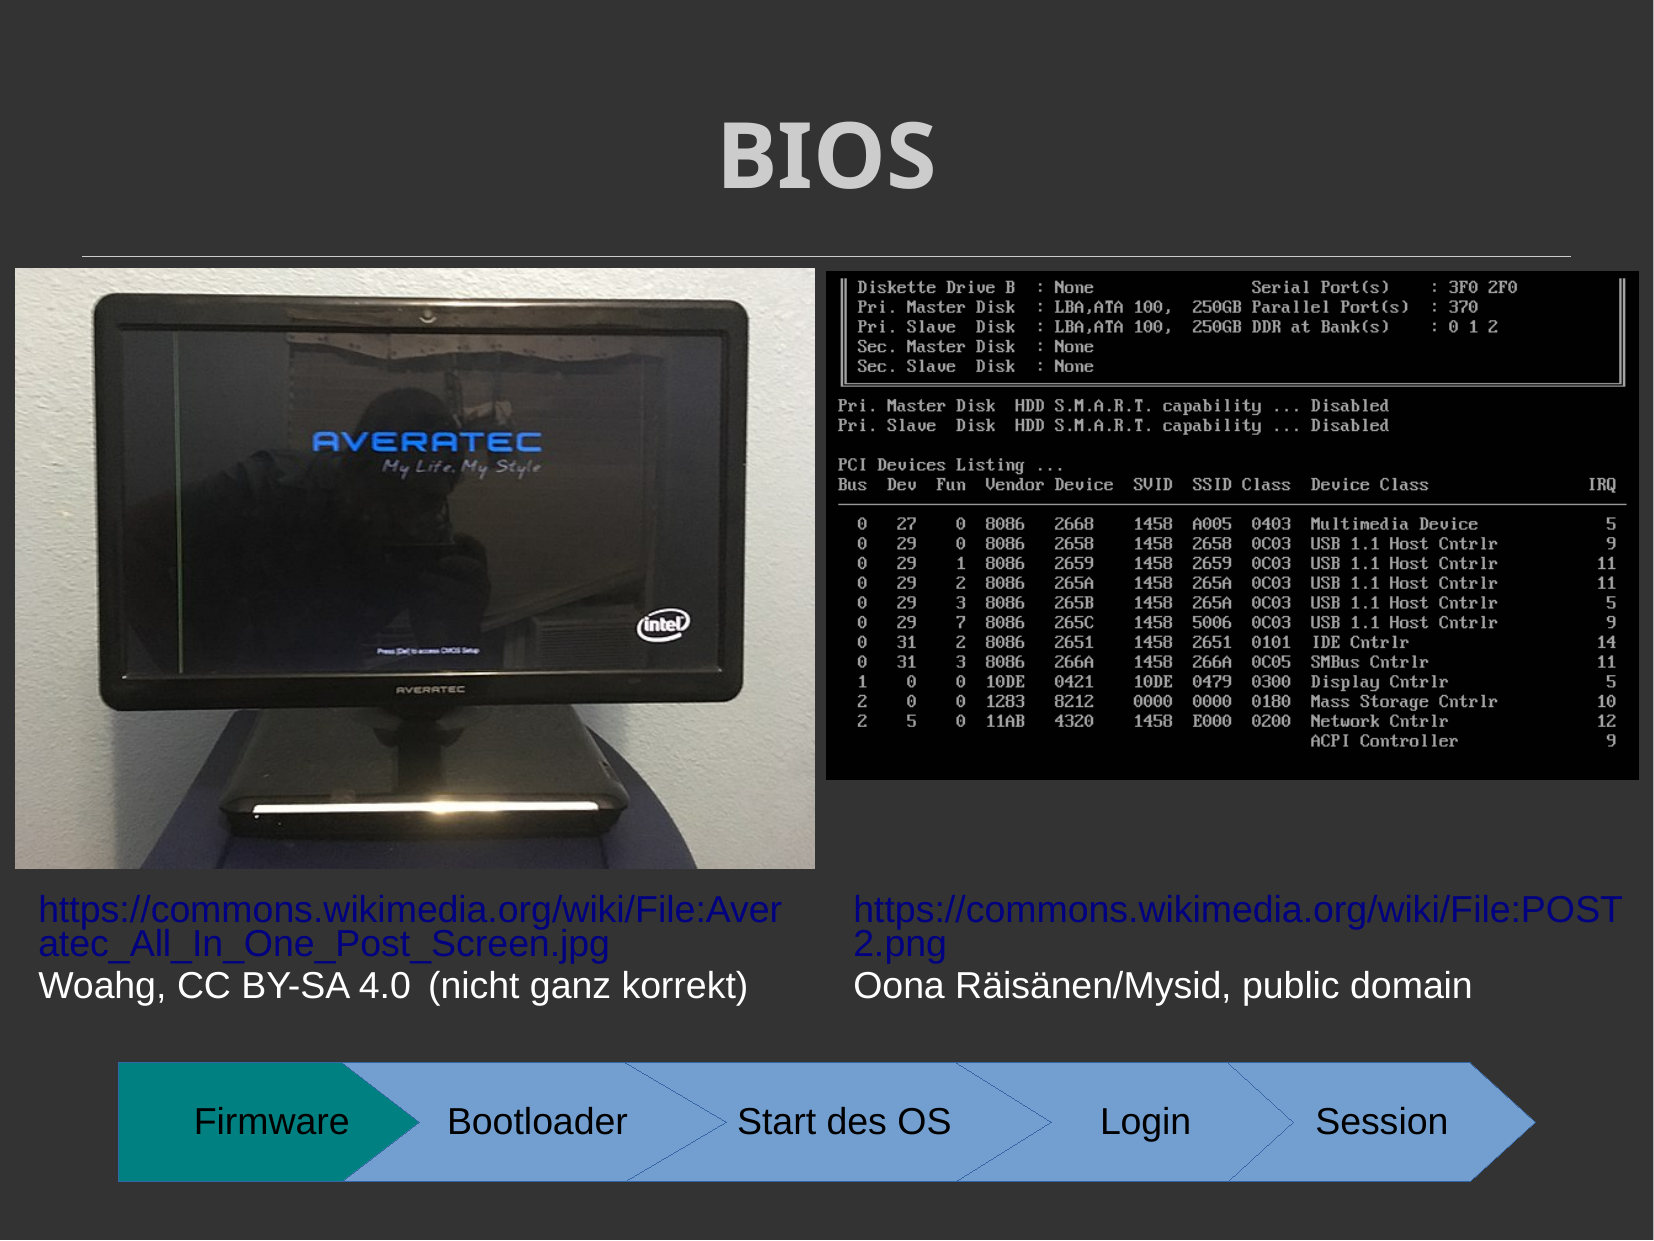

# BIOS
https://commons.wikimedia.org/wiki/File:POST2.png
Oona Räisänen/Mysid, public domain
https://commons.wikimedia.org/wiki/File:Averatec_All_In_One_Post_Screen.jpg
Woahg, CC BY-SA 4.0
(nicht ganz korrekt)
Firmware
Bootloader
Start des OS
Login
Session